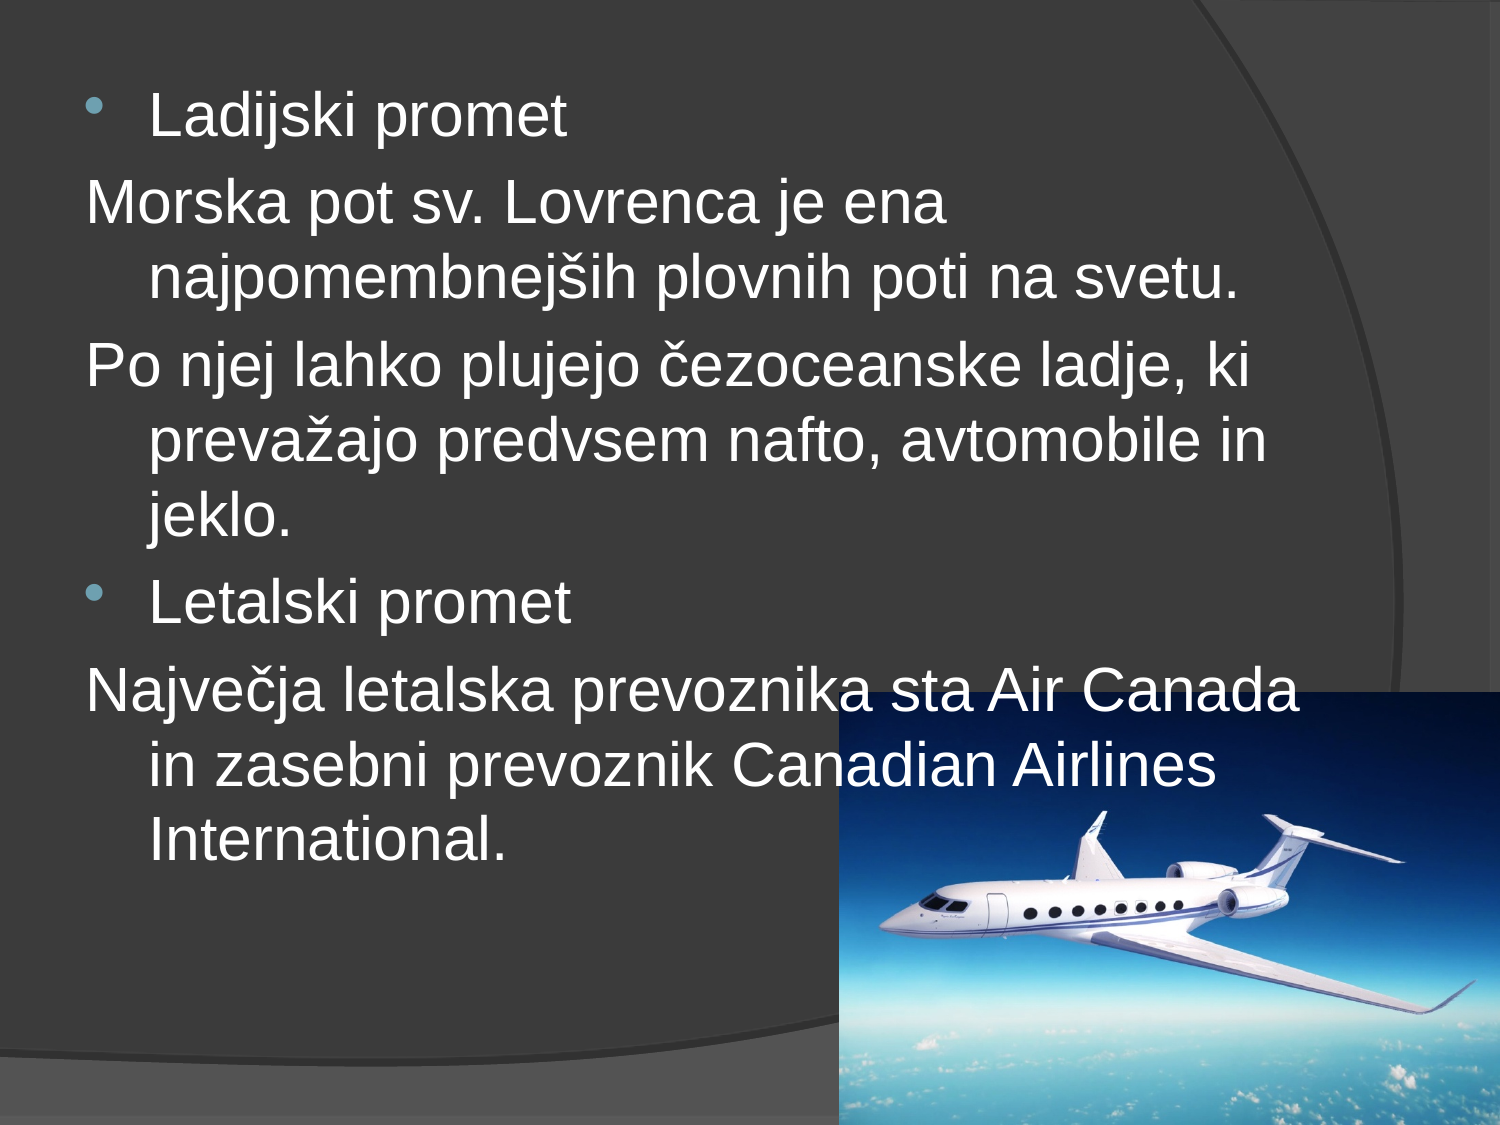

# Ladijski promet
Morska pot sv. Lovrenca je ena najpomembnejših plovnih poti na svetu.
Po njej lahko plujejo čezoceanske ladje, ki prevažajo predvsem nafto, avtomobile in jeklo.
Letalski promet
Največja letalska prevoznika sta Air Canada in zasebni prevoznik Canadian Airlines International.